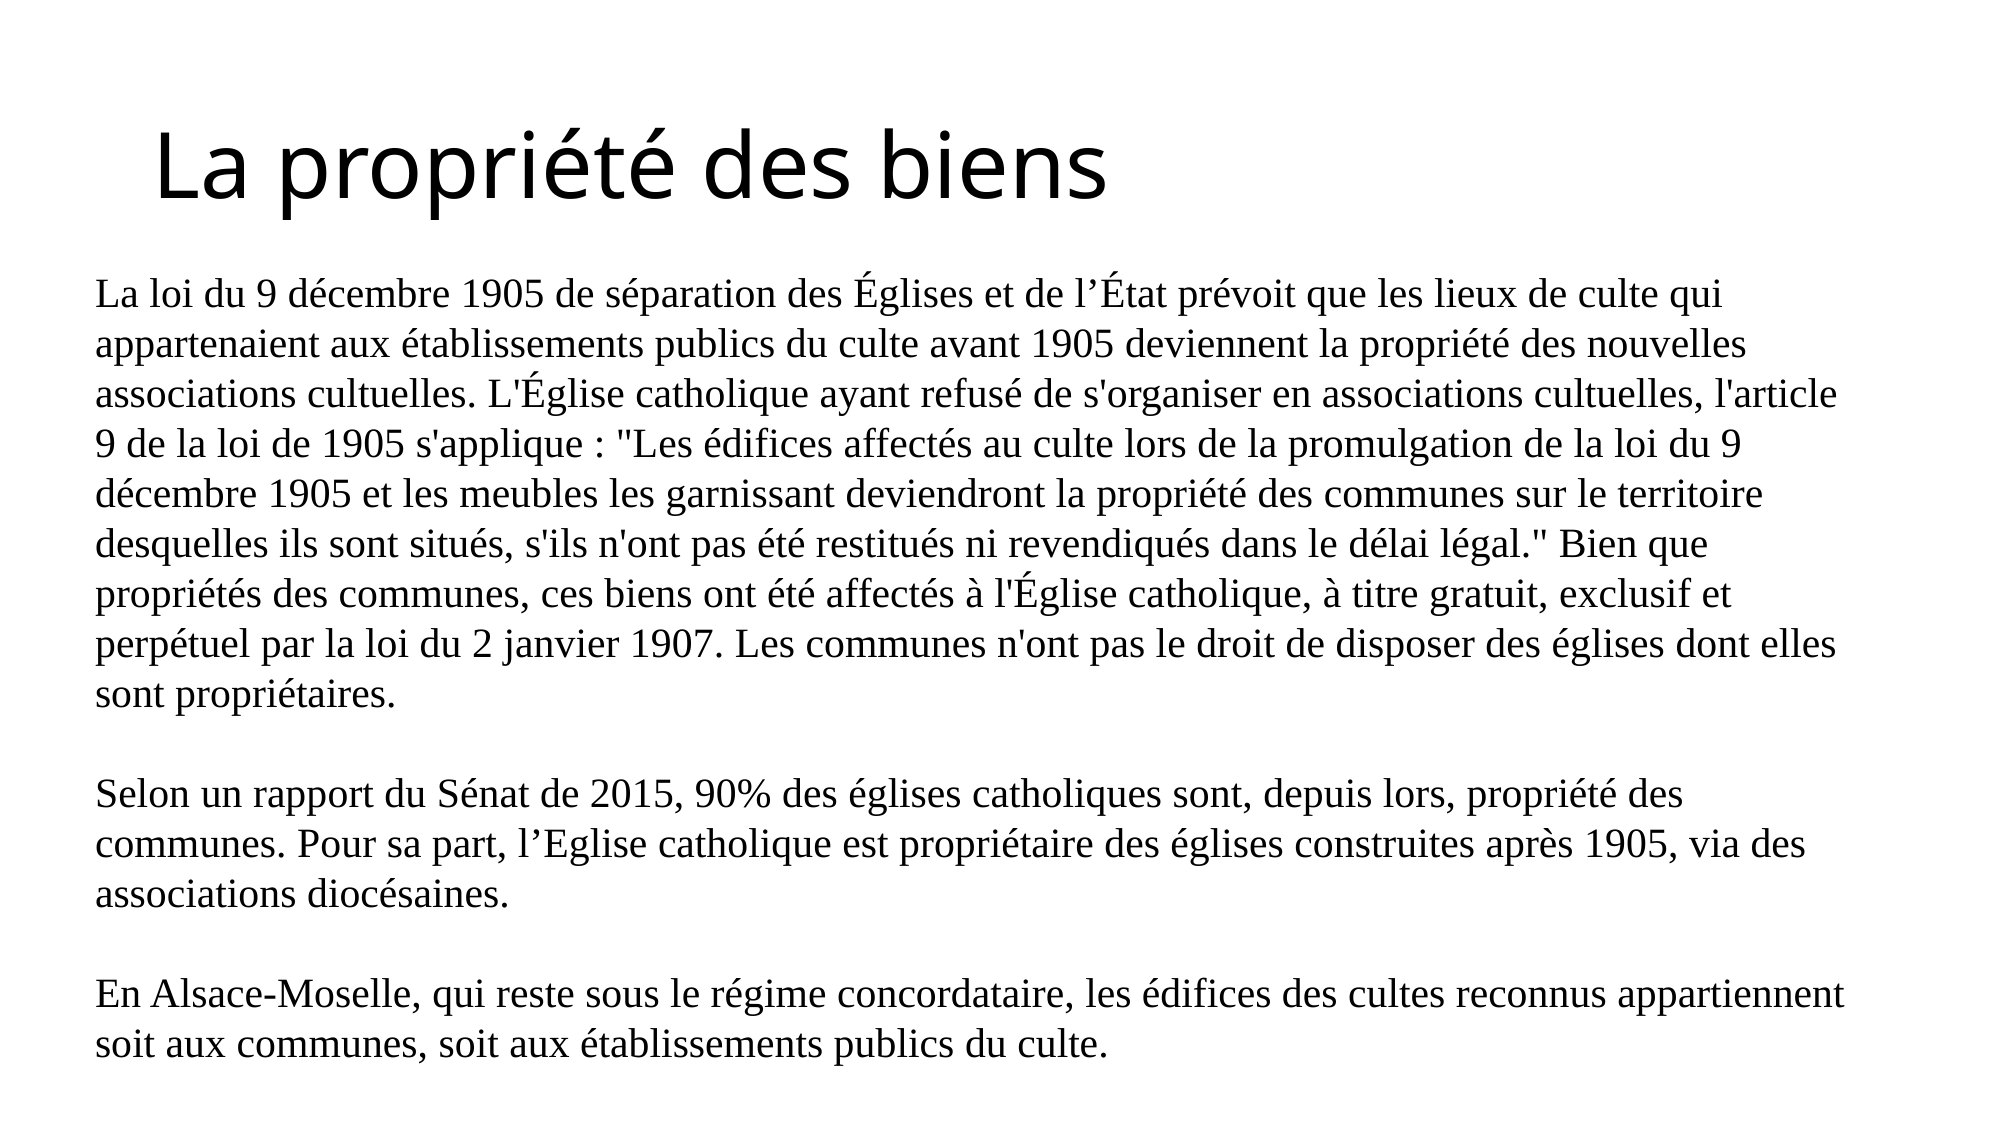

# La propriété des biens
La loi du 9 décembre 1905 de séparation des Églises et de l’État prévoit que les lieux de culte qui appartenaient aux établissements publics du culte avant 1905 deviennent la propriété des nouvelles associations cultuelles. L'Église catholique ayant refusé de s'organiser en associations cultuelles, l'article 9 de la loi de 1905 s'applique : "Les édifices affectés au culte lors de la promulgation de la loi du 9 décembre 1905 et les meubles les garnissant deviendront la propriété des communes sur le territoire desquelles ils sont situés, s'ils n'ont pas été restitués ni revendiqués dans le délai légal." Bien que propriétés des communes, ces biens ont été affectés à l'Église catholique, à titre gratuit, exclusif et perpétuel par la loi du 2 janvier 1907. Les communes n'ont pas le droit de disposer des églises dont elles sont propriétaires.
Selon un rapport du Sénat de 2015, 90% des églises catholiques sont, depuis lors, propriété des communes. Pour sa part, l’Eglise catholique est propriétaire des églises construites après 1905, via des associations diocésaines.
En Alsace-Moselle, qui reste sous le régime concordataire, les édifices des cultes reconnus appartiennent soit aux communes, soit aux établissements publics du culte.